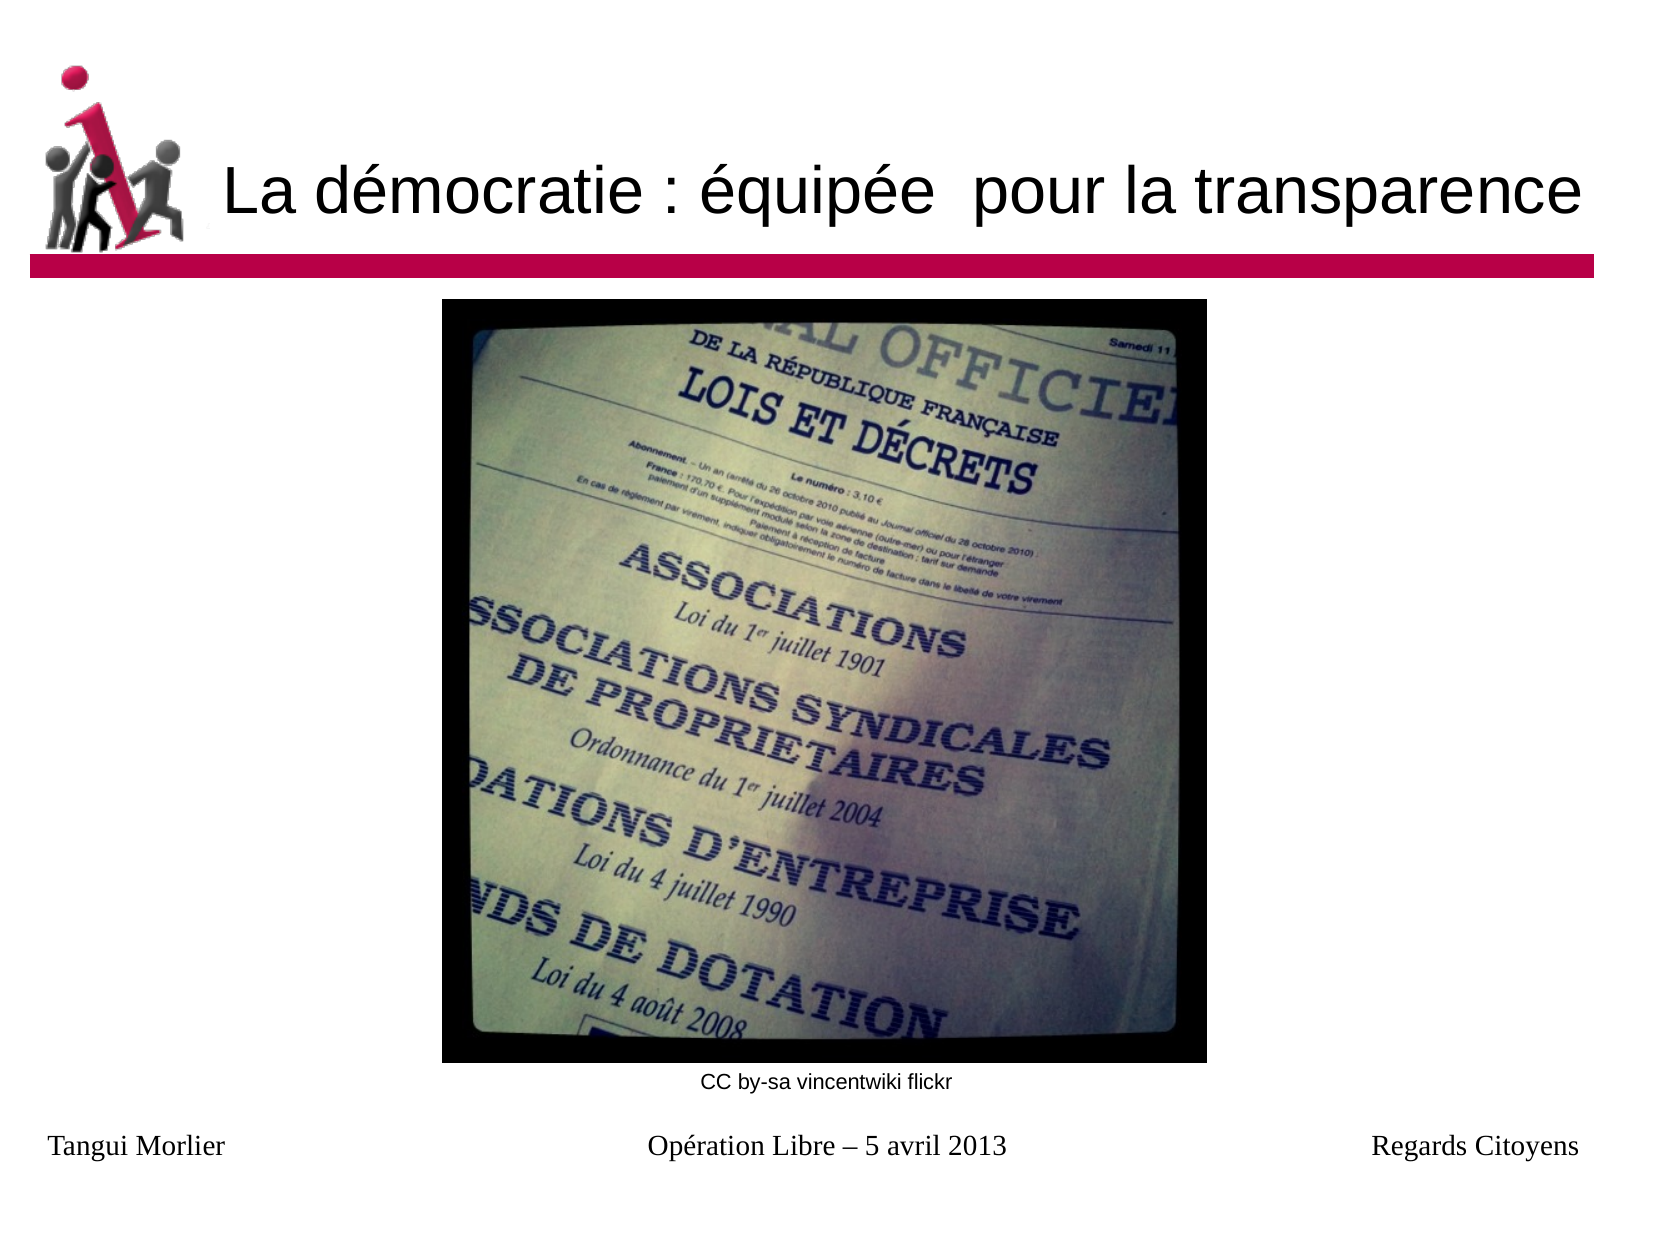

# La démocratie : équipée pour la transparence
CC by-sa vincentwiki flickr
Tangui Morlier - Opération Libre - 5 avril 2013